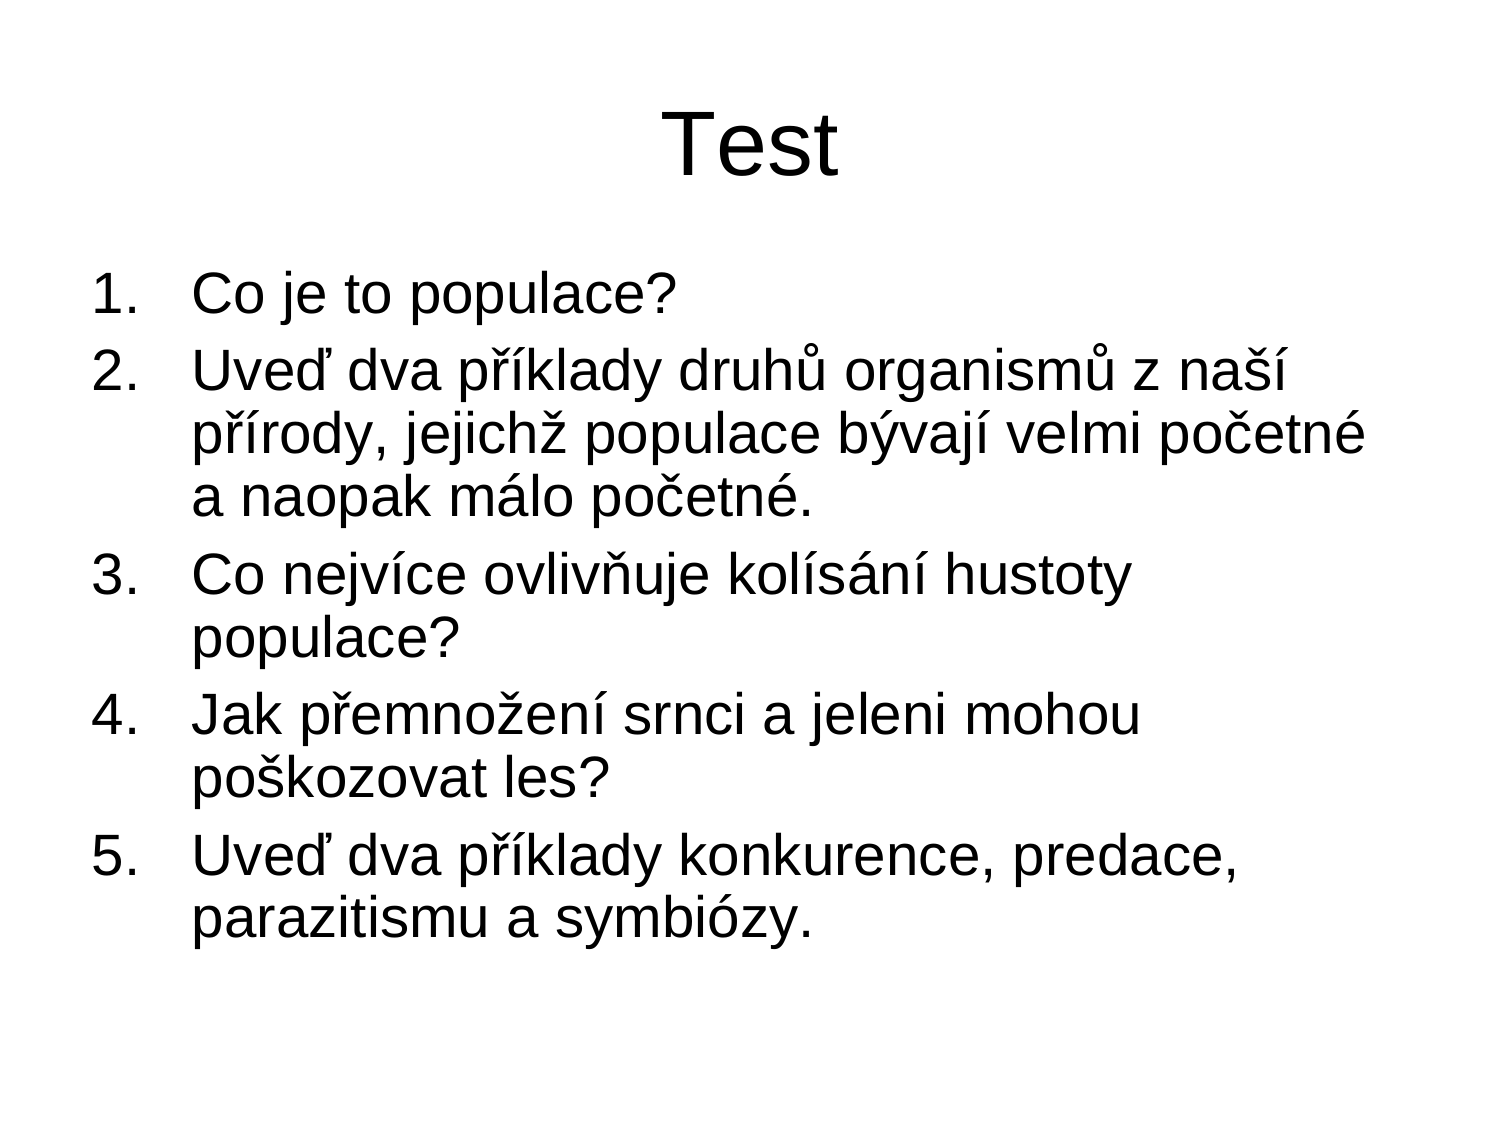

# Test
Co je to populace?
Uveď dva příklady druhů organismů z naší přírody, jejichž populace bývají velmi početné
a naopak málo početné.
Co nejvíce ovlivňuje kolísání hustoty populace?
Jak přemnožení srnci a jeleni mohou poškozovat les?
Uveď dva příklady konkurence, predace, parazitismu a symbiózy.